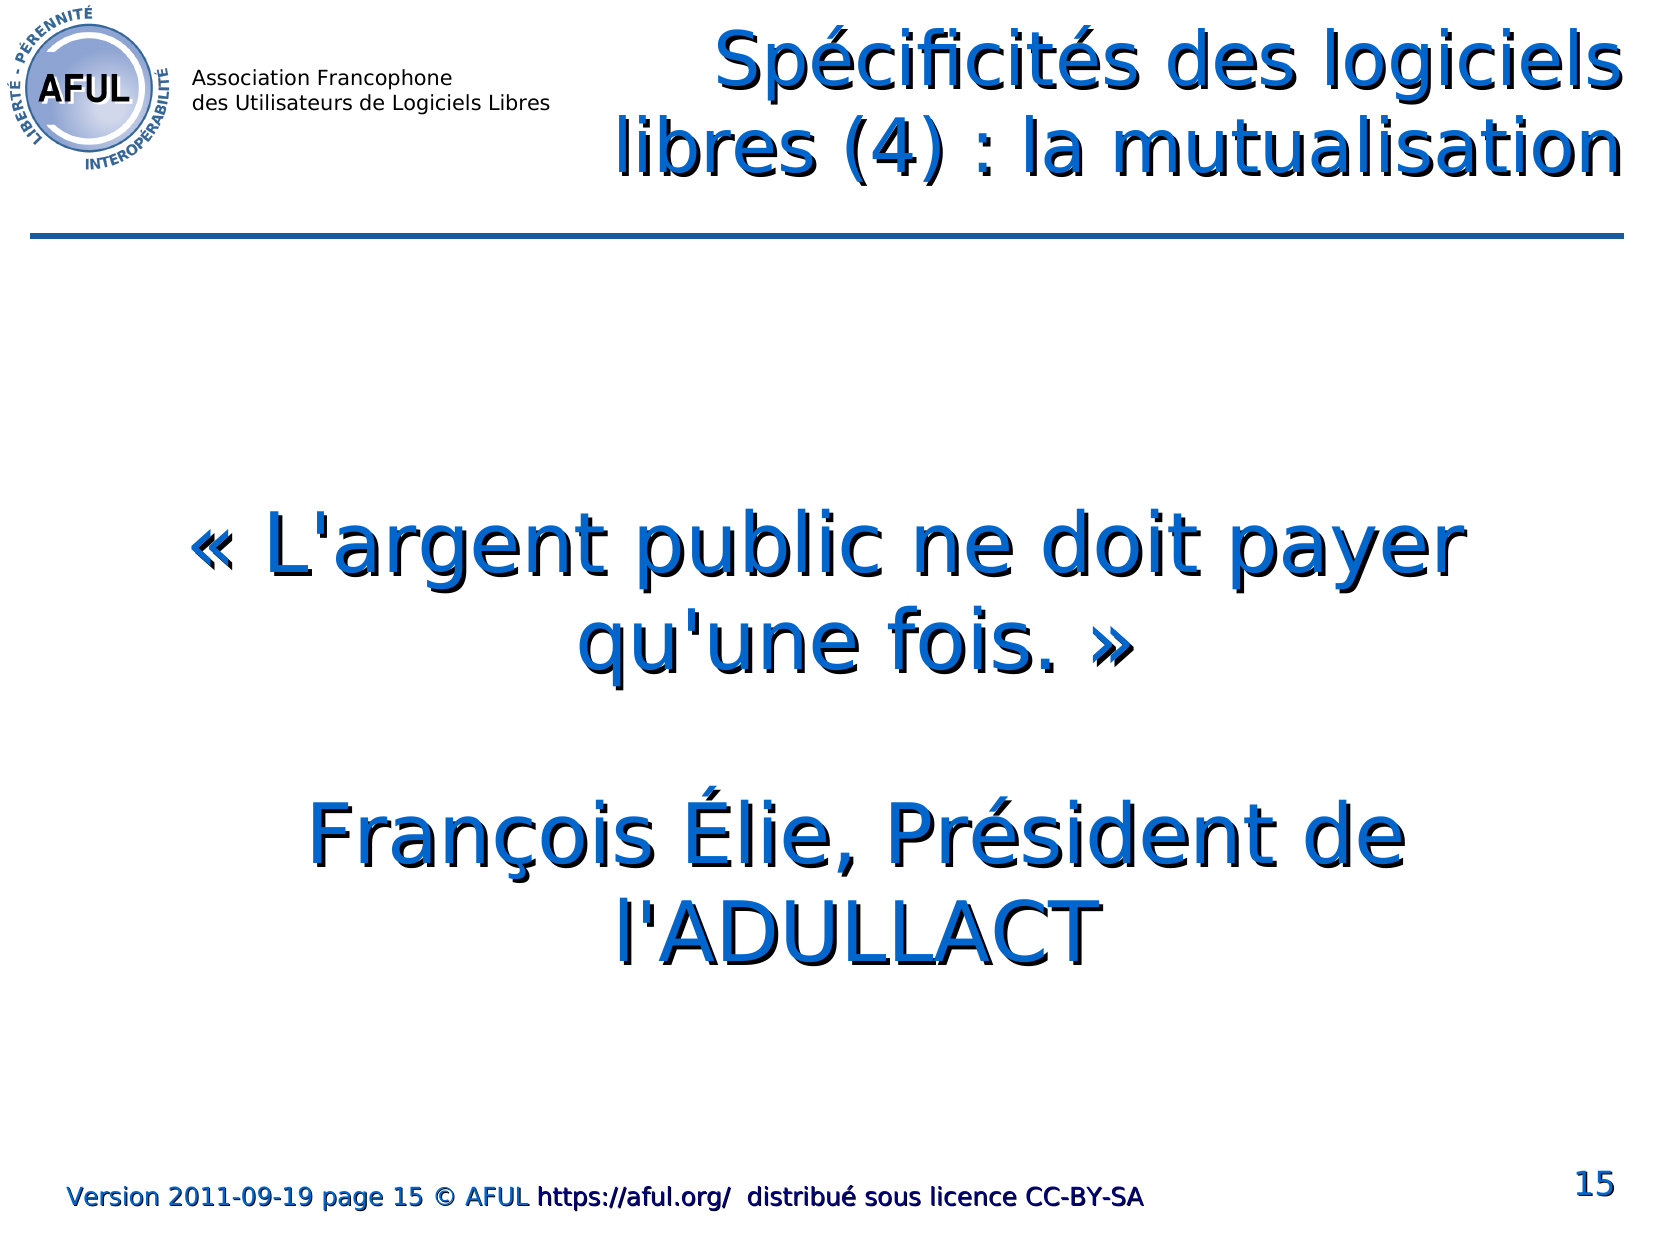

# Spécificités des logiciels libres (4) : la mutualisation
« L'argent public ne doit payer
qu'une fois. »
François Élie, Président de l'ADULLACT